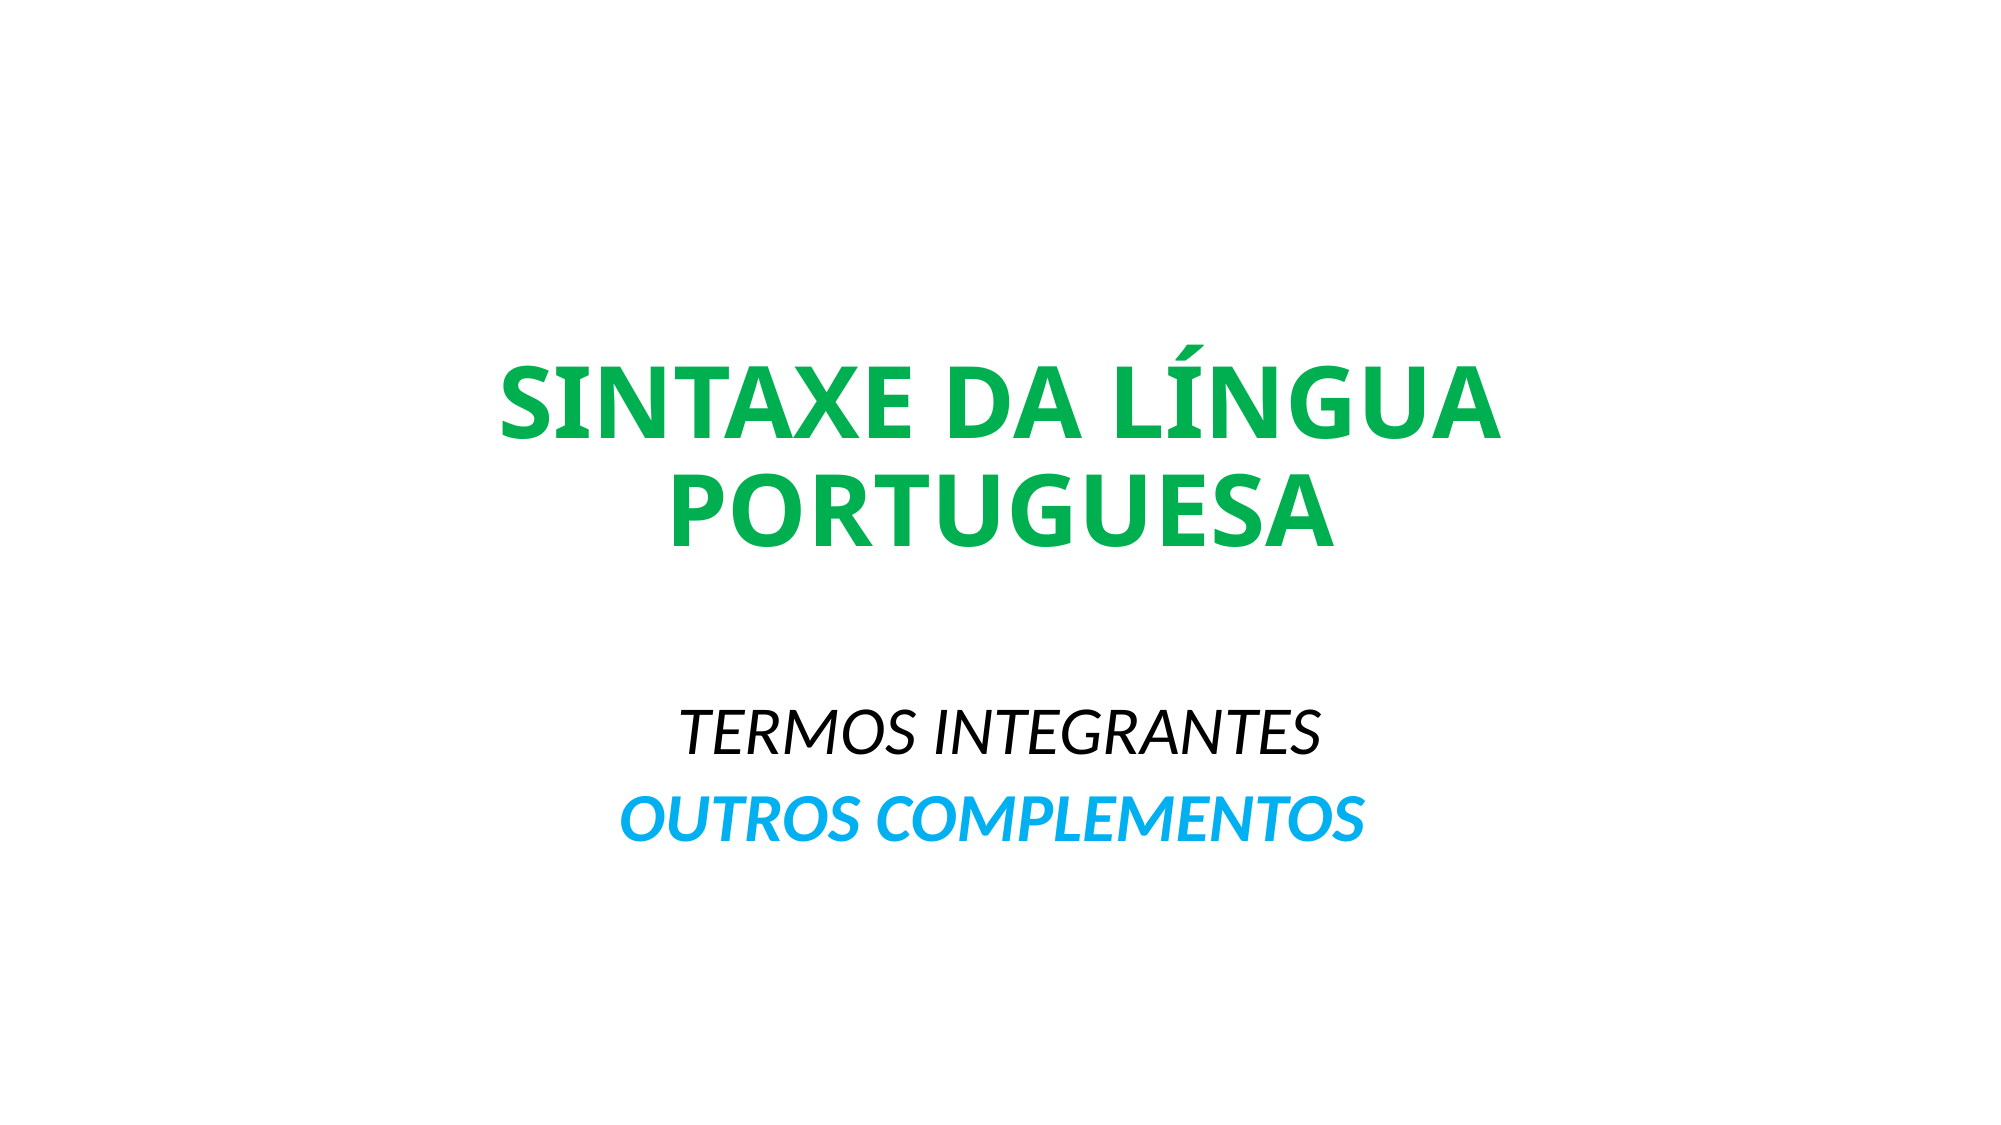

# SINTAXE DA LÍNGUA PORTUGUESA
TERMOS INTEGRANTES
OUTROS COMPLEMENTOS